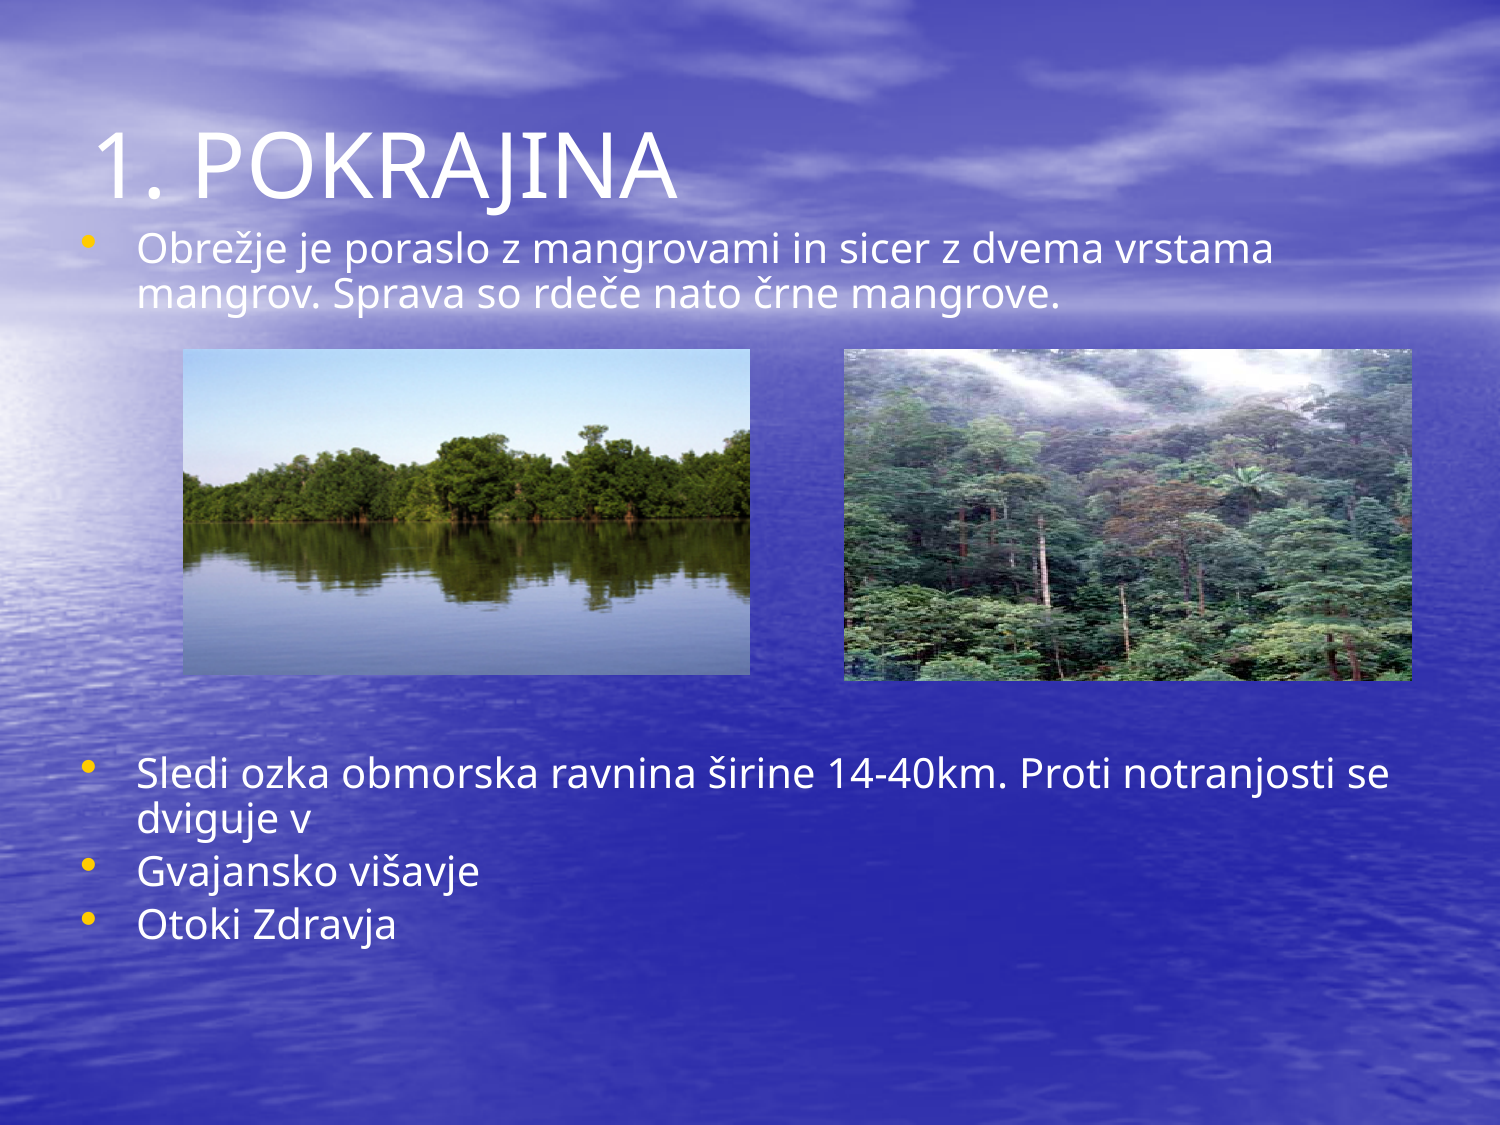

# 1. POKRAJINA
Obrežje je poraslo z mangrovami in sicer z dvema vrstama mangrov. Sprava so rdeče nato črne mangrove.
Sledi ozka obmorska ravnina širine 14-40km. Proti notranjosti se dviguje v
Gvajansko višavje
Otoki Zdravja